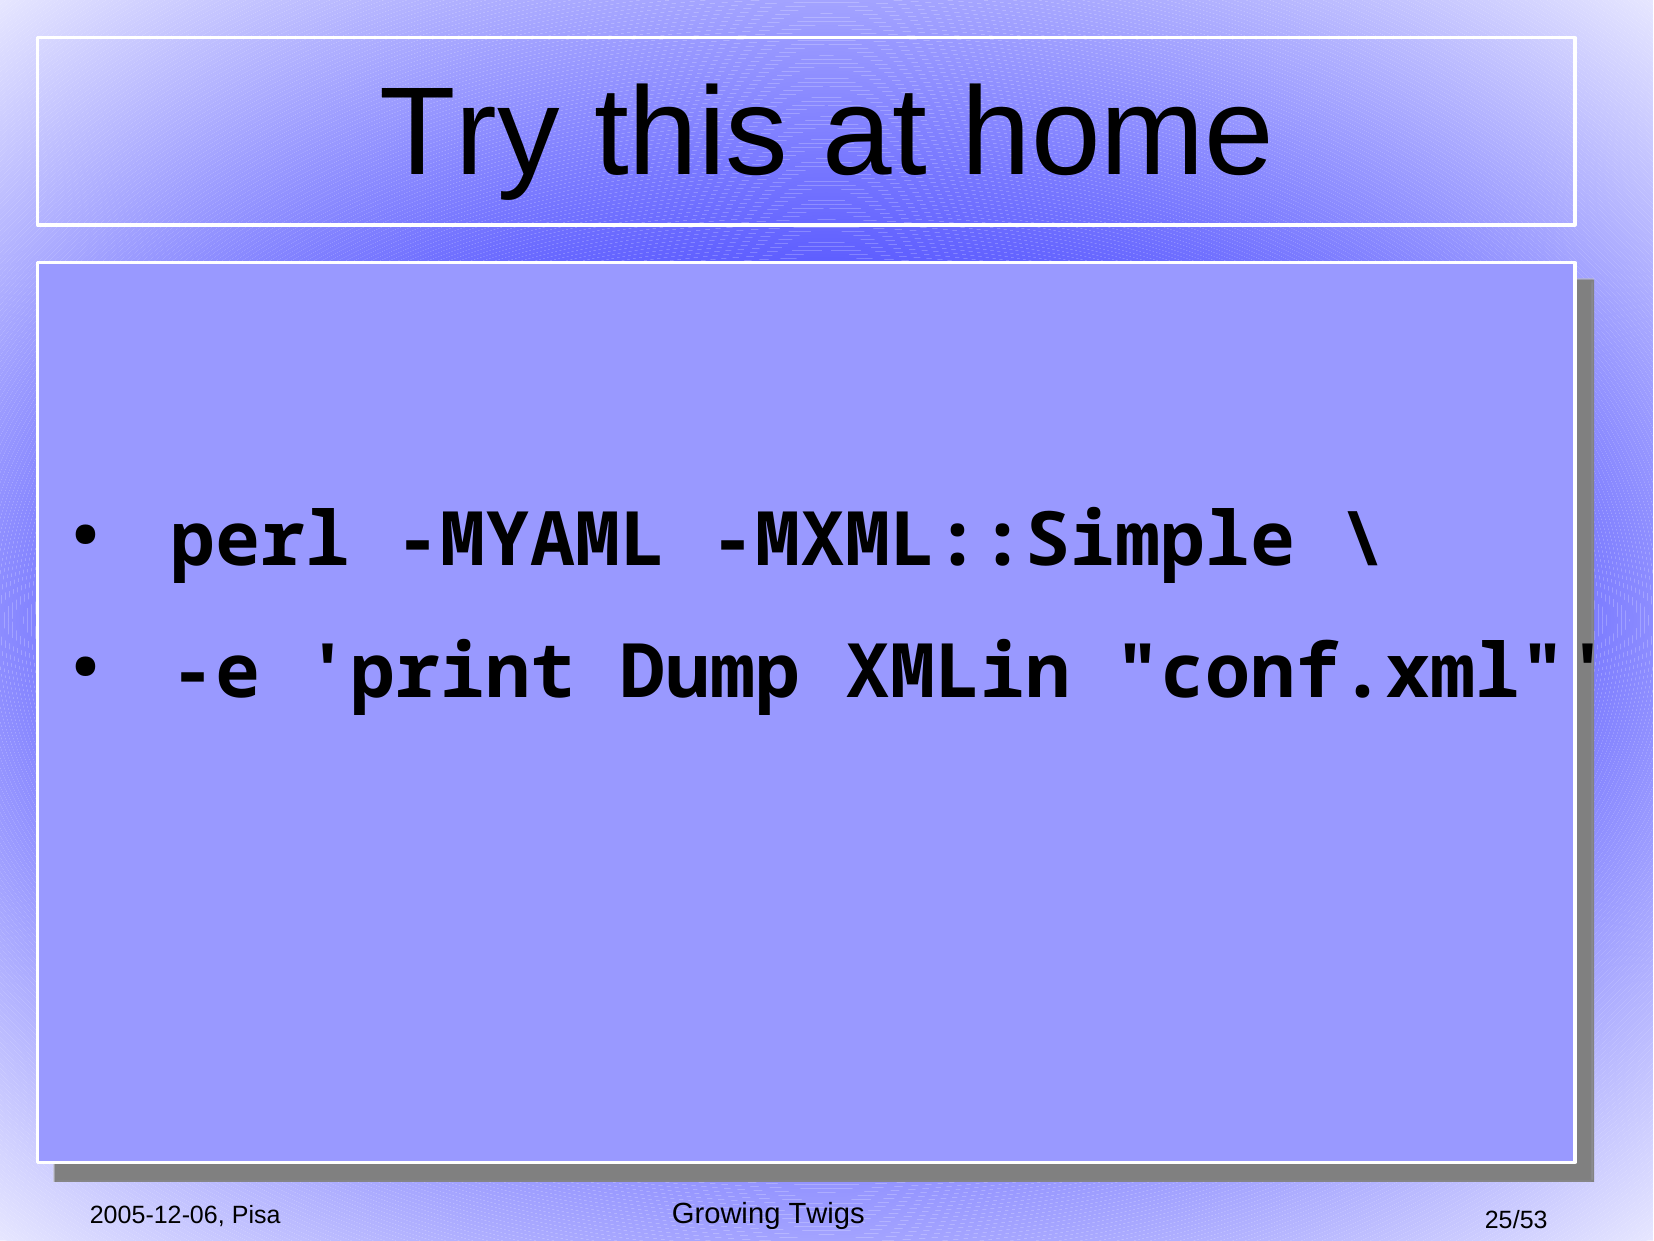

# Try this at home
 perl -MYAML -MXML::Simple \
 -e 'print Dump XMLin "conf.xml"'